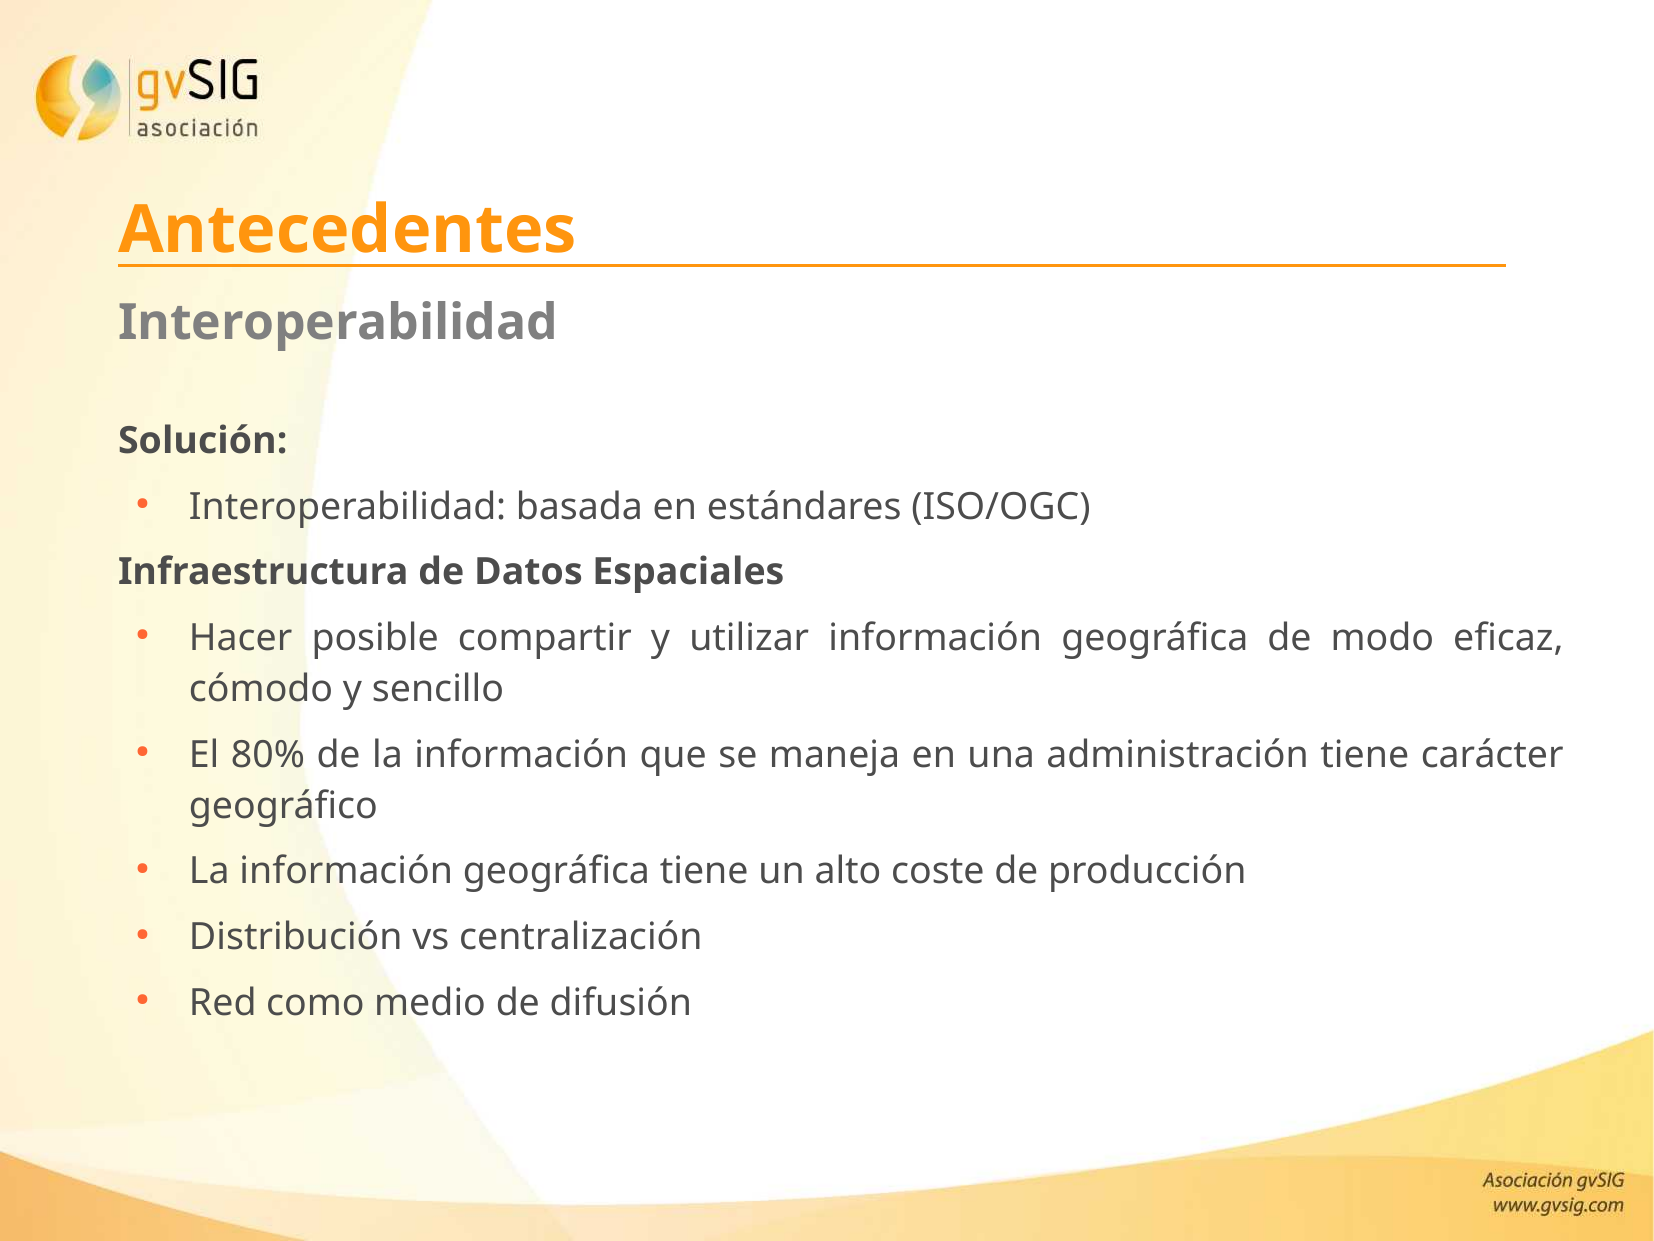

# Antecedentes
Interoperabilidad
Solución:
Interoperabilidad: basada en estándares (ISO/OGC)
Infraestructura de Datos Espaciales
Hacer posible compartir y utilizar información geográfica de modo eficaz, cómodo y sencillo
El 80% de la información que se maneja en una administración tiene carácter geográfico
La información geográfica tiene un alto coste de producción
Distribución vs centralización
Red como medio de difusión